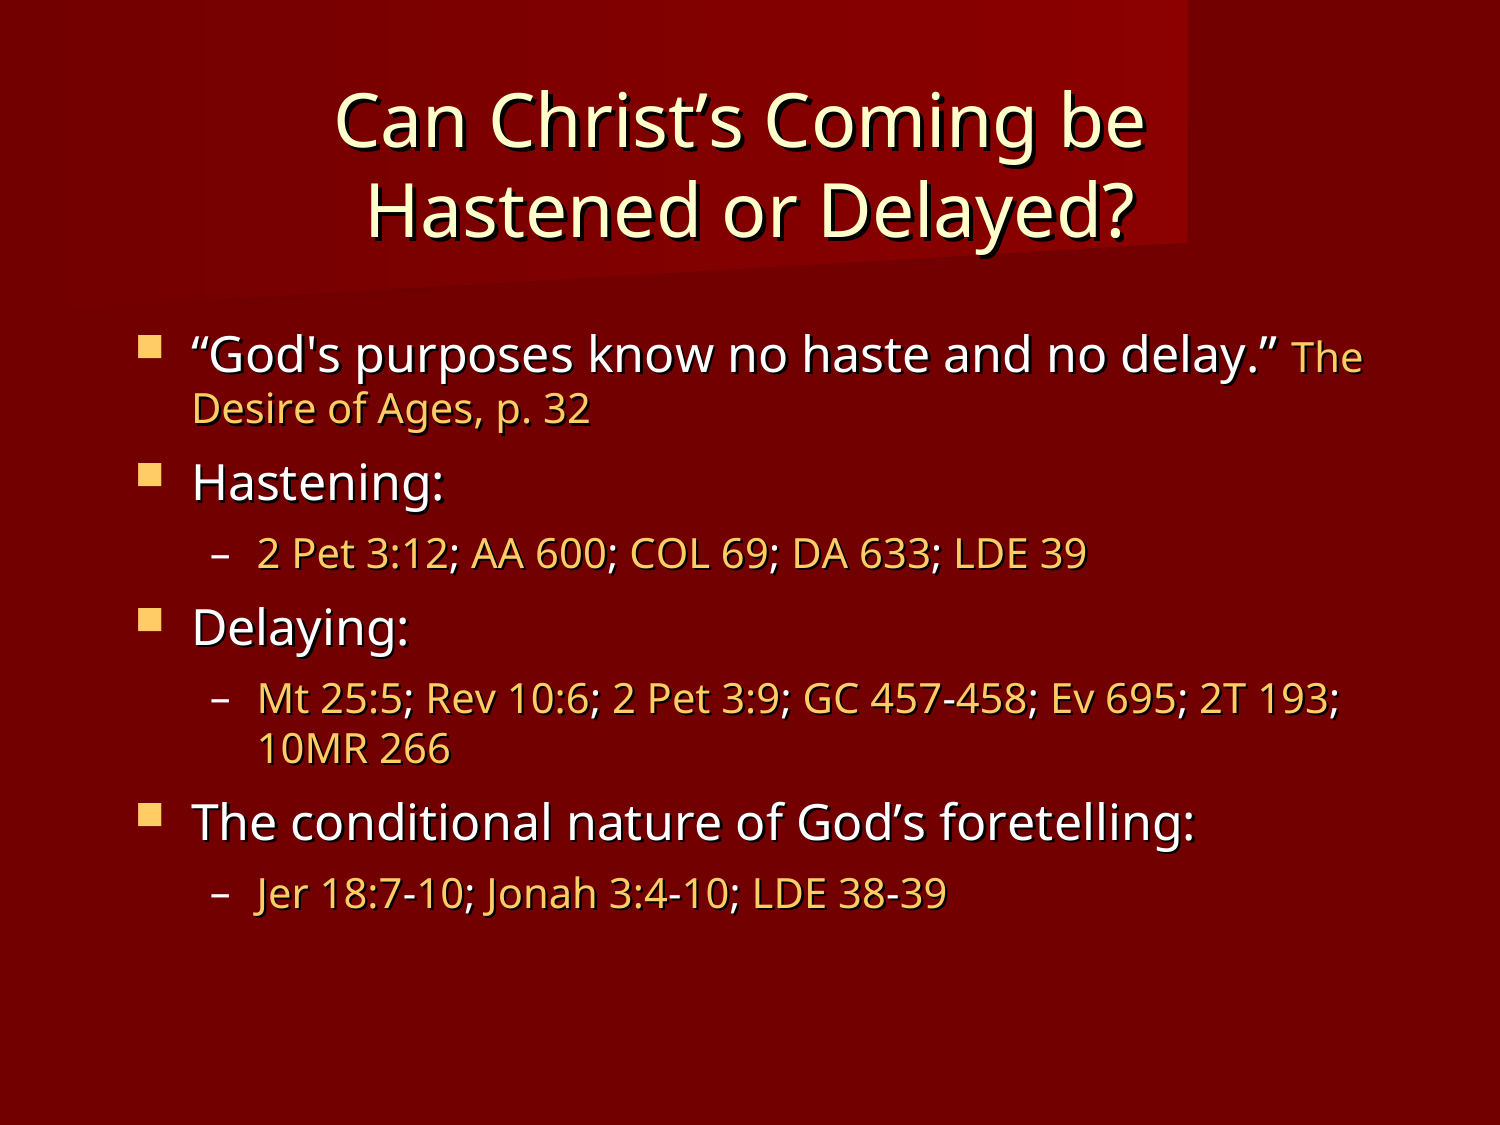

# Can Christ’s Coming be Hastened or Delayed?
“God's purposes know no haste and no delay.” The Desire of Ages, p. 32
Hastening:
2 Pet 3:12; AA 600; COL 69; DA 633; LDE 39
Delaying:
Mt 25:5; Rev 10:6; 2 Pet 3:9; GC 457-458; Ev 695; 2T 193; 10MR 266
The conditional nature of God’s foretelling:
Jer 18:7-10; Jonah 3:4-10; LDE 38-39